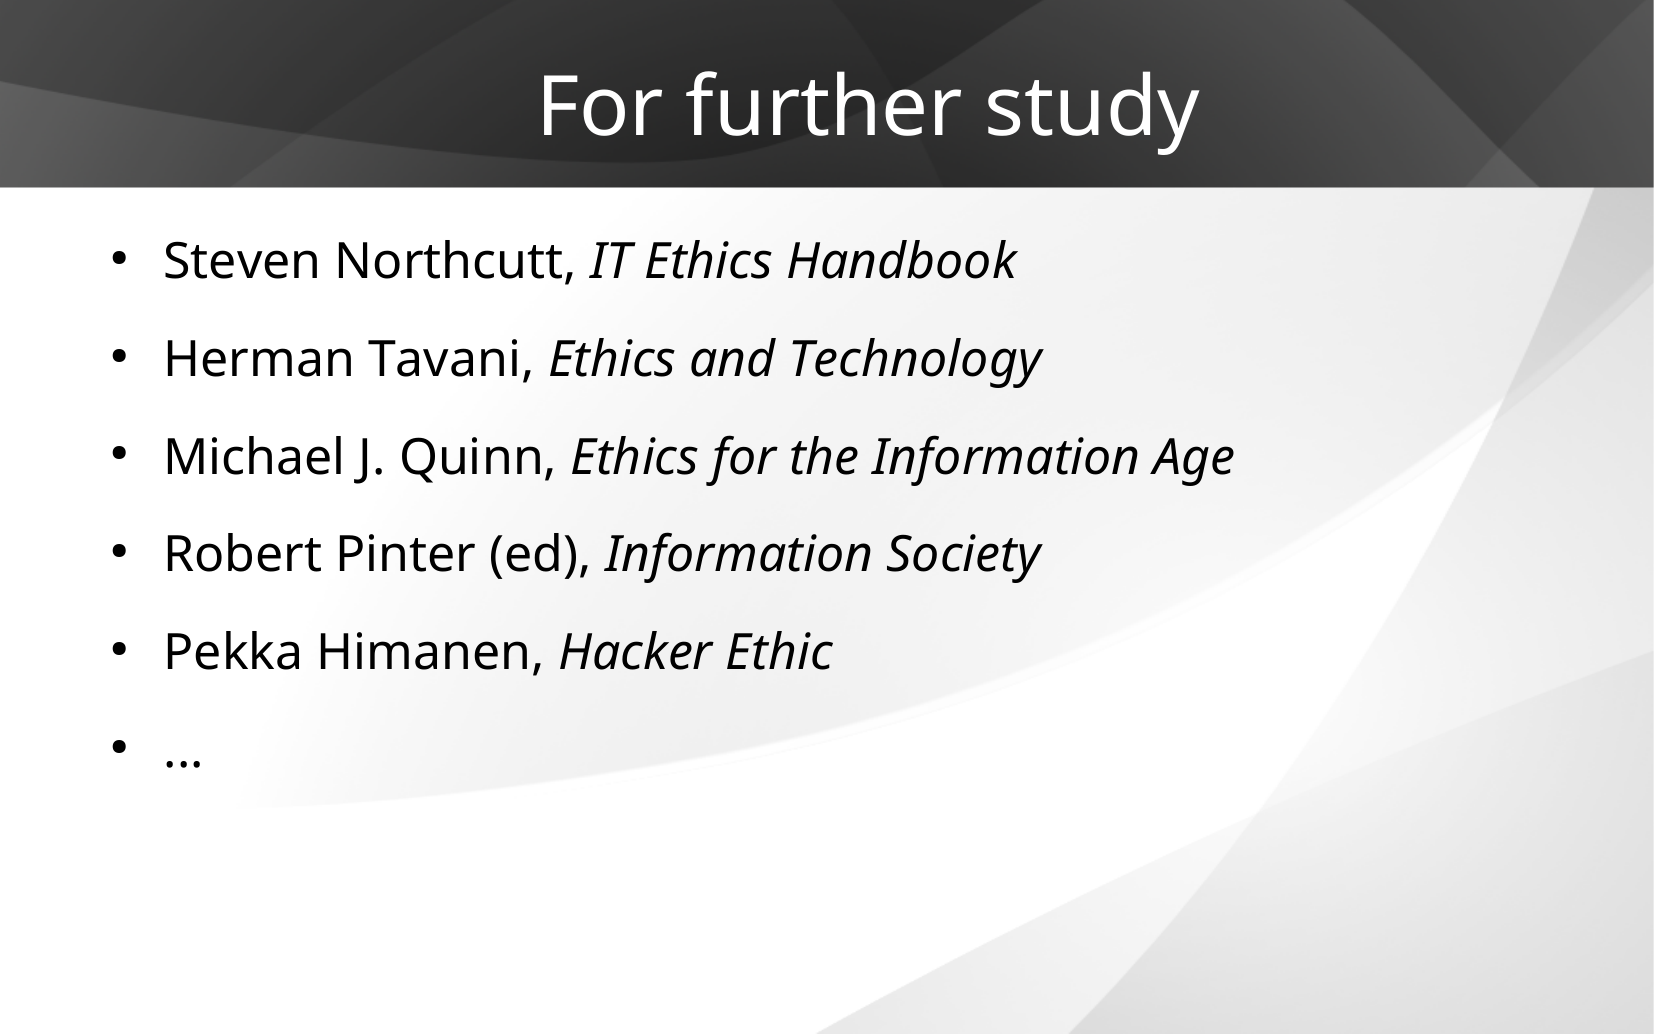

# For further study
Steven Northcutt, IT Ethics Handbook
Herman Tavani, Ethics and Technology
Michael J. Quinn, Ethics for the Information Age
Robert Pinter (ed), Information Society
Pekka Himanen, Hacker Ethic
...